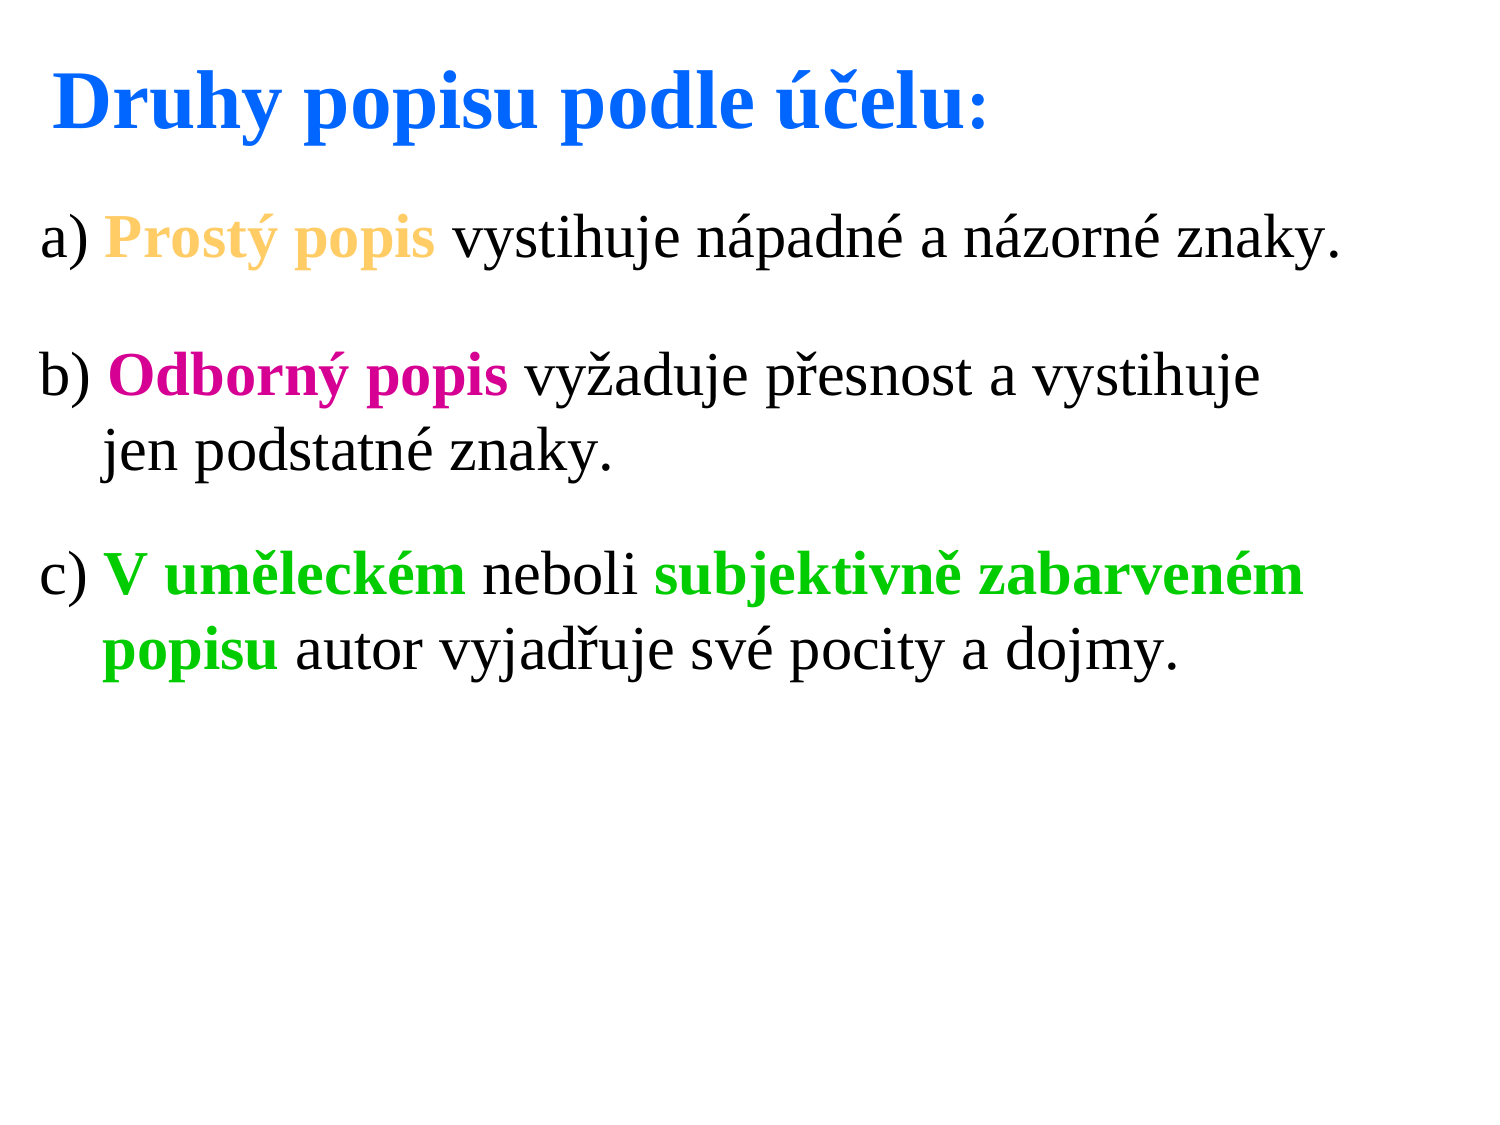

Druhy popisu podle účelu:
a) Prostý popis vystihuje nápadné a názorné znaky.
b) Odborný popis vyžaduje přesnost a vystihuje
 jen podstatné znaky.
c) V uměleckém neboli subjektivně zabarveném
 popisu autor vyjadřuje své pocity a dojmy.